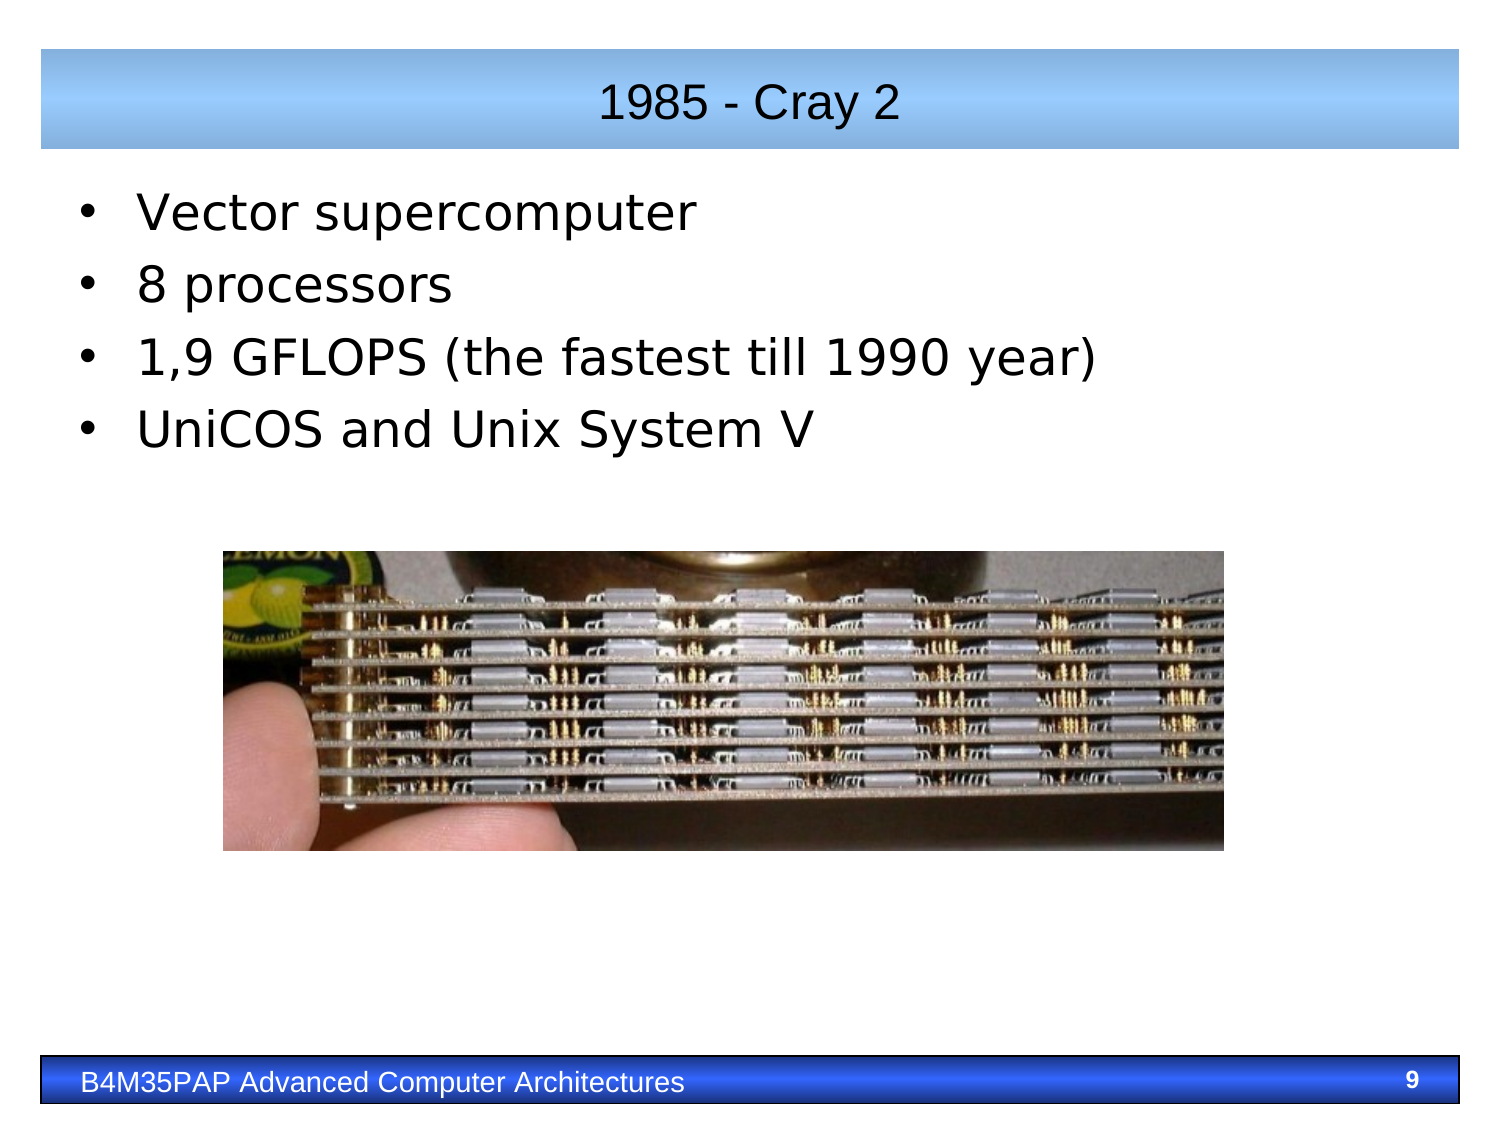

# 1985 - Cray 2
Vector supercomputer
8 processors
1,9 GFLOPS (the fastest till 1990 year)
UniCOS and Unix System V